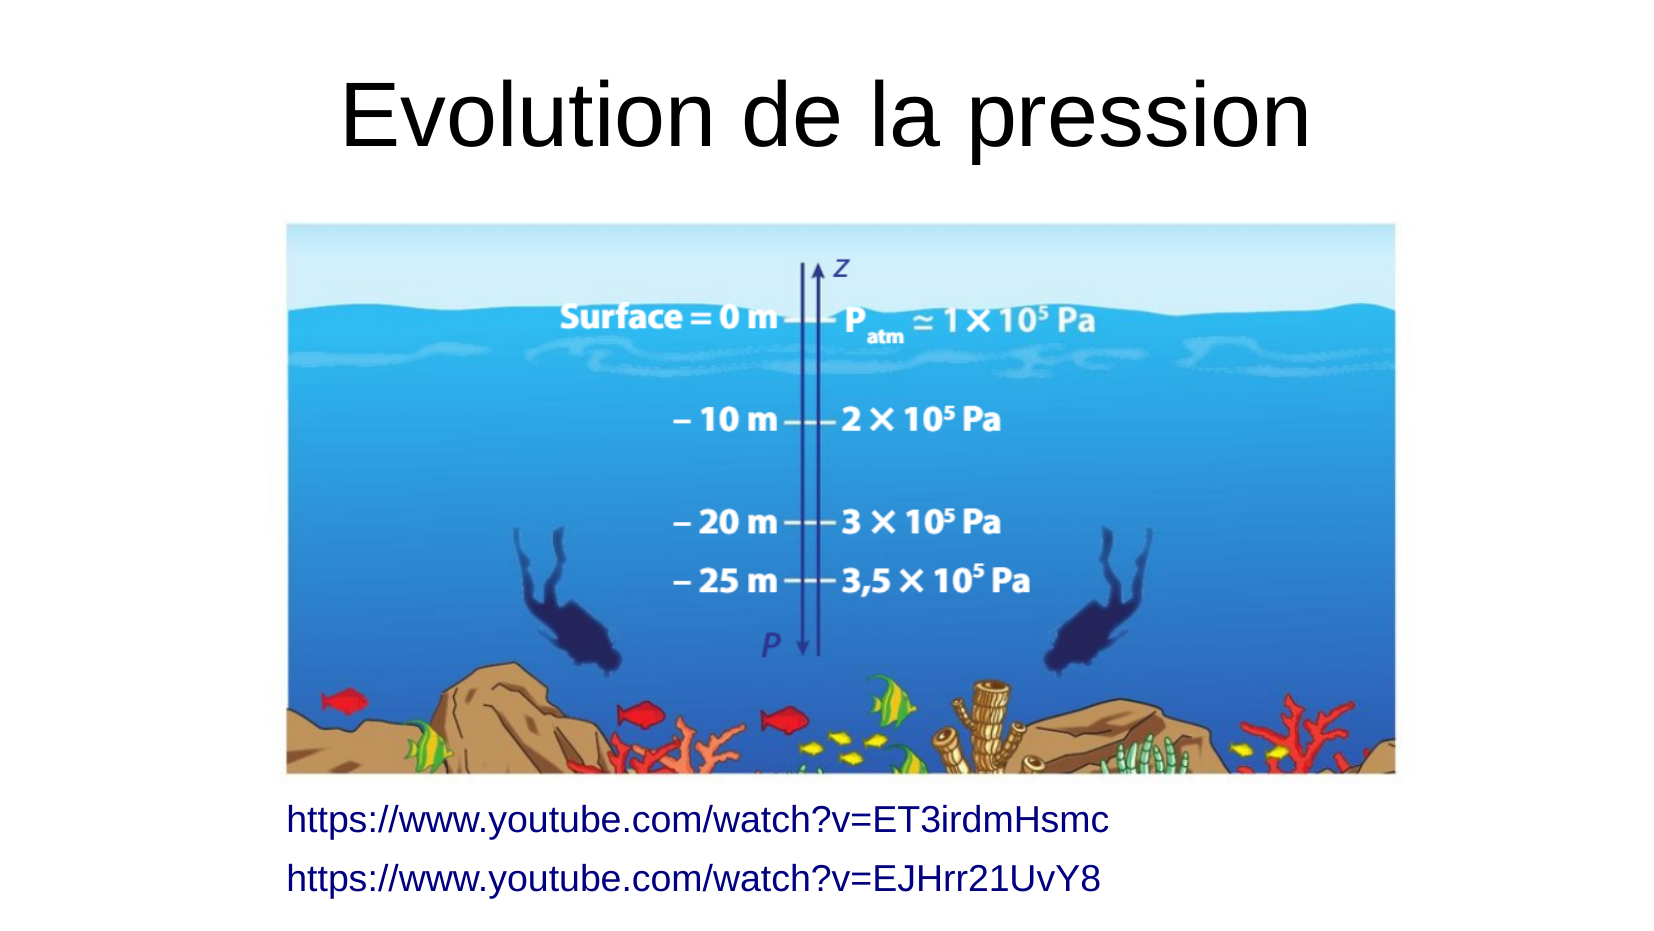

# Evolution de la pression
https://www.youtube.com/watch?v=ET3irdmHsmc
https://www.youtube.com/watch?v=EJHrr21UvY8